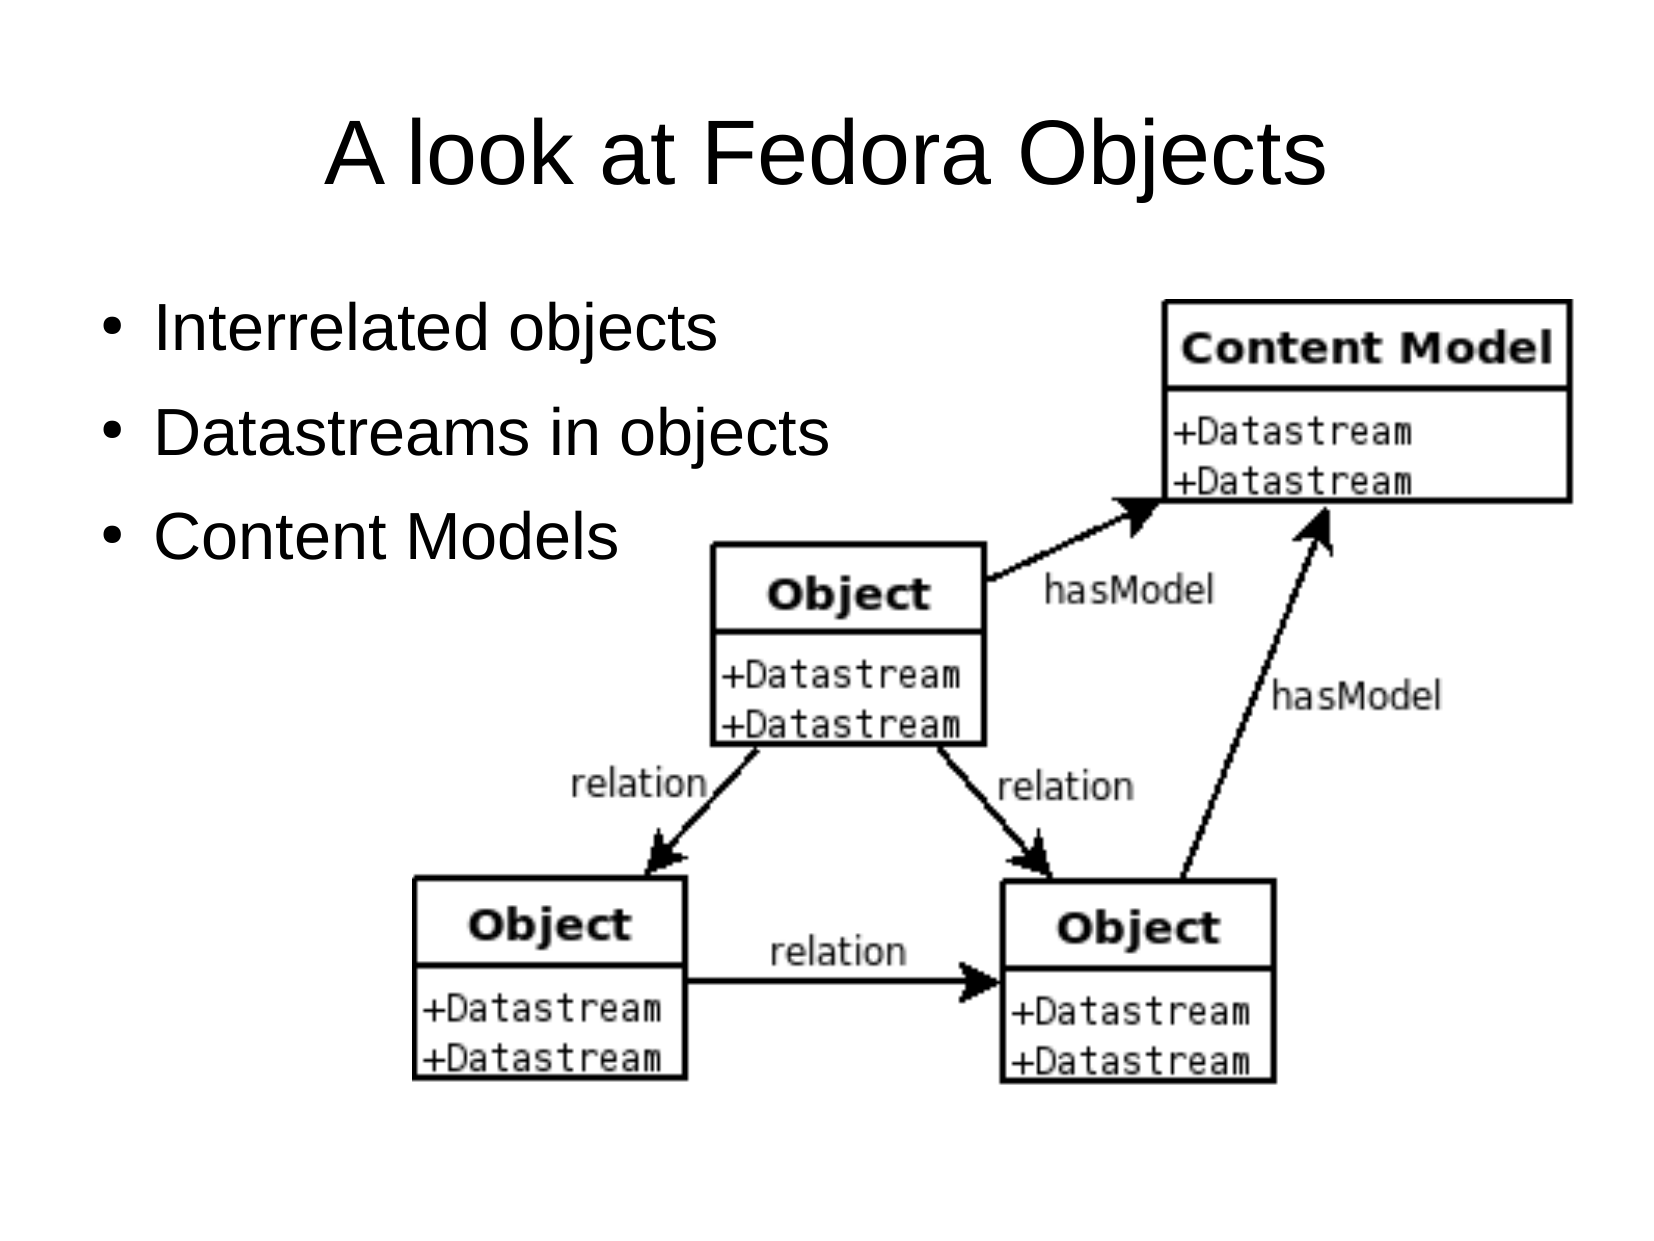

# A look at Fedora Objects
Interrelated objects
Datastreams in objects
Content Models